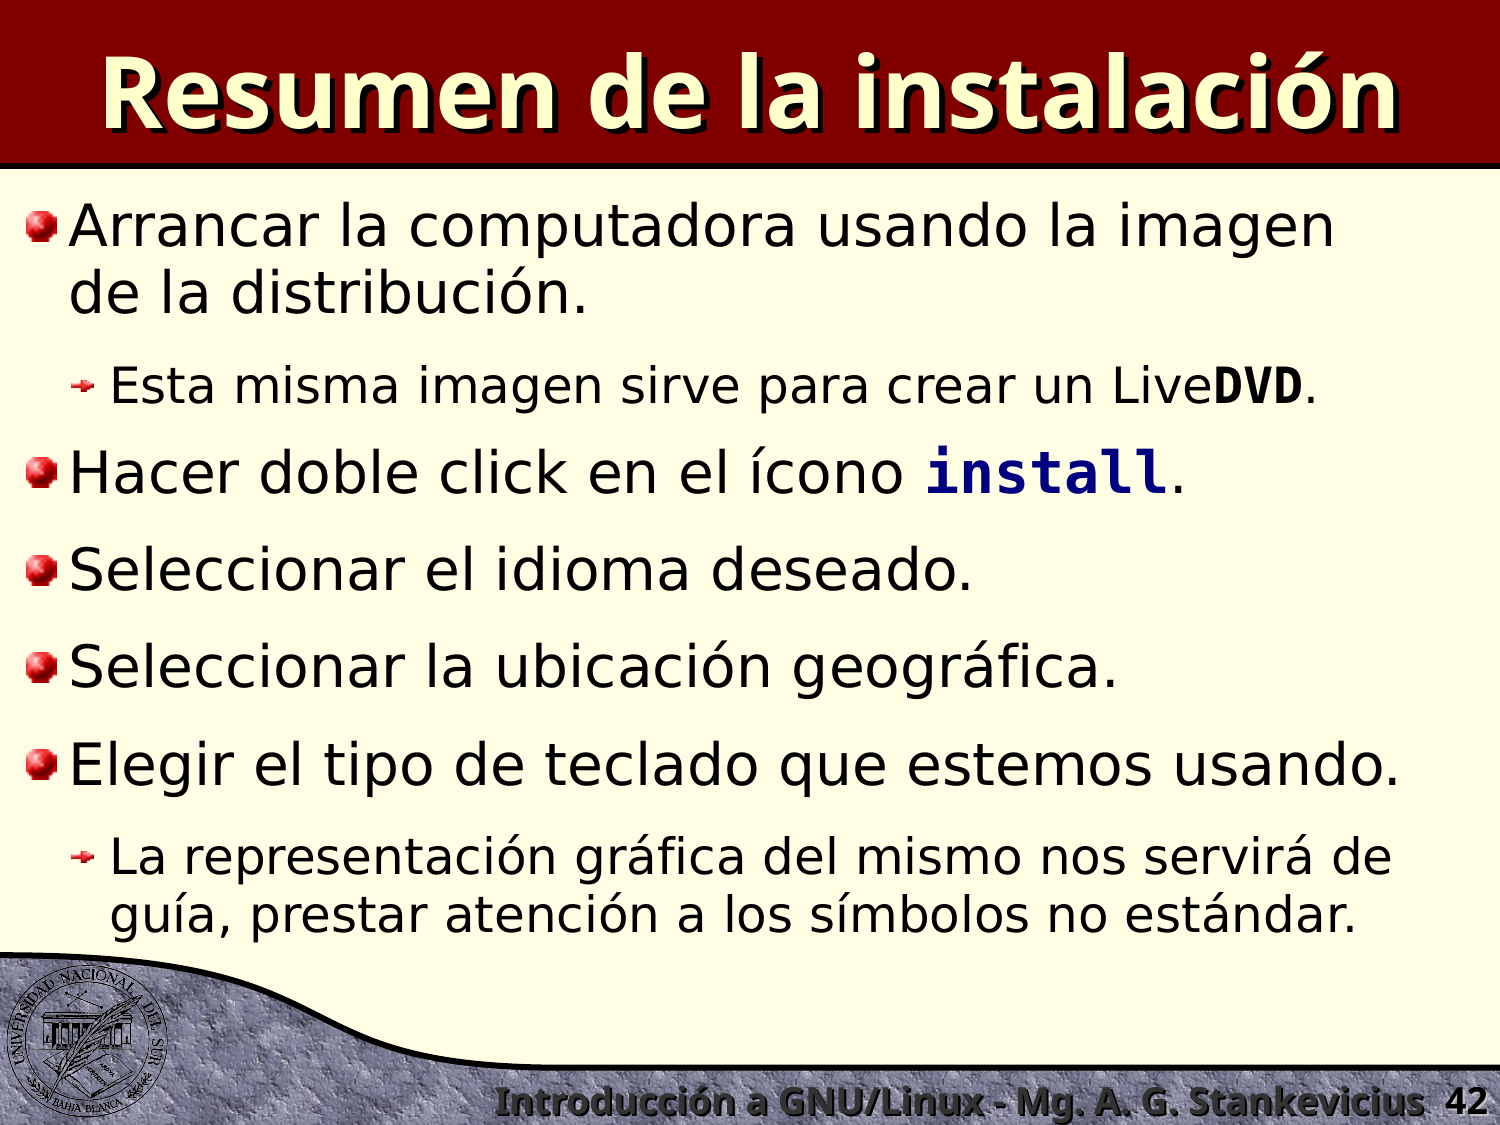

# Resumen de la instalación
Arrancar la computadora usando la imagen
de la distribución.
Esta misma imagen sirve para crear un LiveDVD.
Hacer doble click en el ícono install.
Seleccionar el idioma deseado.
Seleccionar la ubicación geográfica.
Elegir el tipo de teclado que estemos usando.
La representación gráfica del mismo nos servirá de guía, prestar atención a los símbolos no estándar.
42